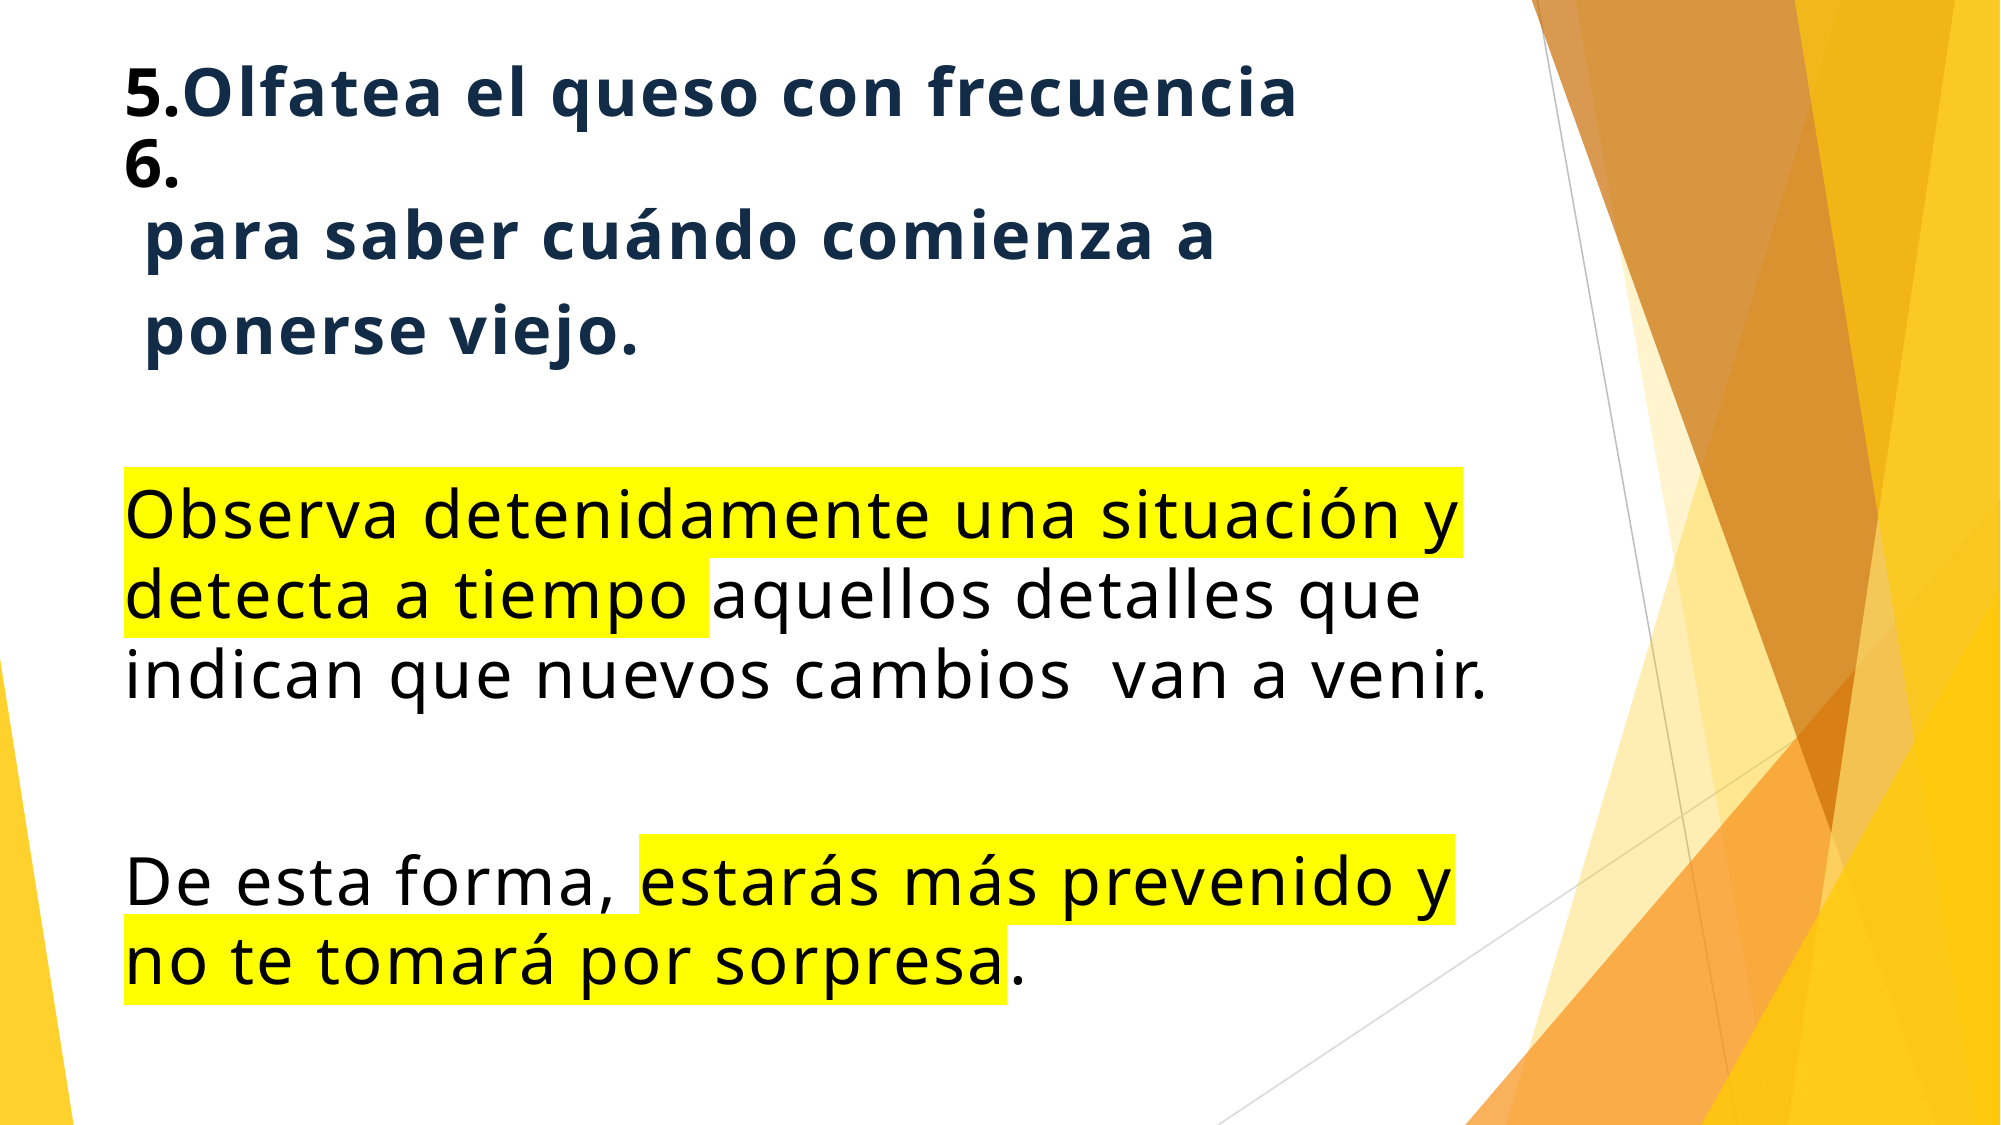

Olfatea el queso con frecuencia
 para saber cuándo comienza a
 ponerse viejo.
Observa detenidamente una situación y detecta a tiempo aquellos detalles que indican que nuevos cambios van a venir.
De esta forma, estarás más prevenido y no te tomará por sorpresa.